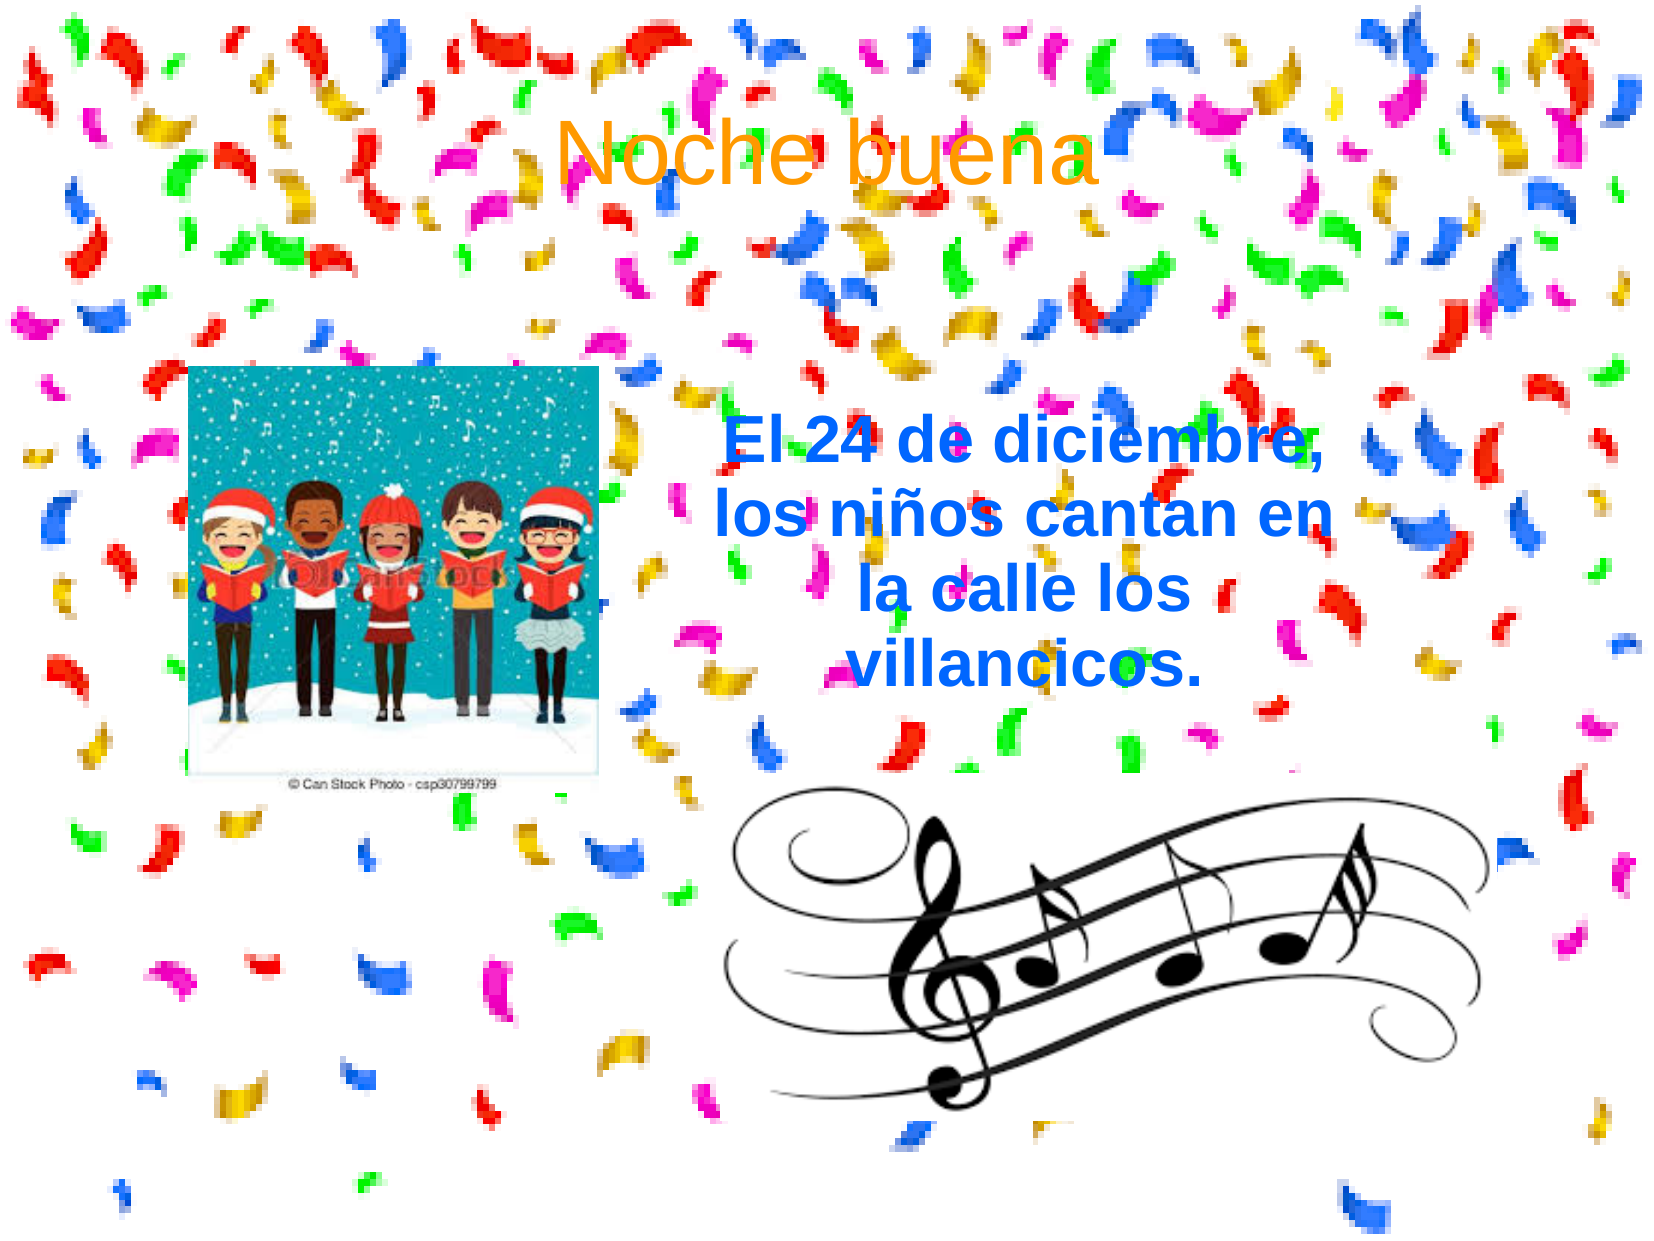

# Noche buena
El 24 de diciembre, los niños cantan en la calle los villancicos.